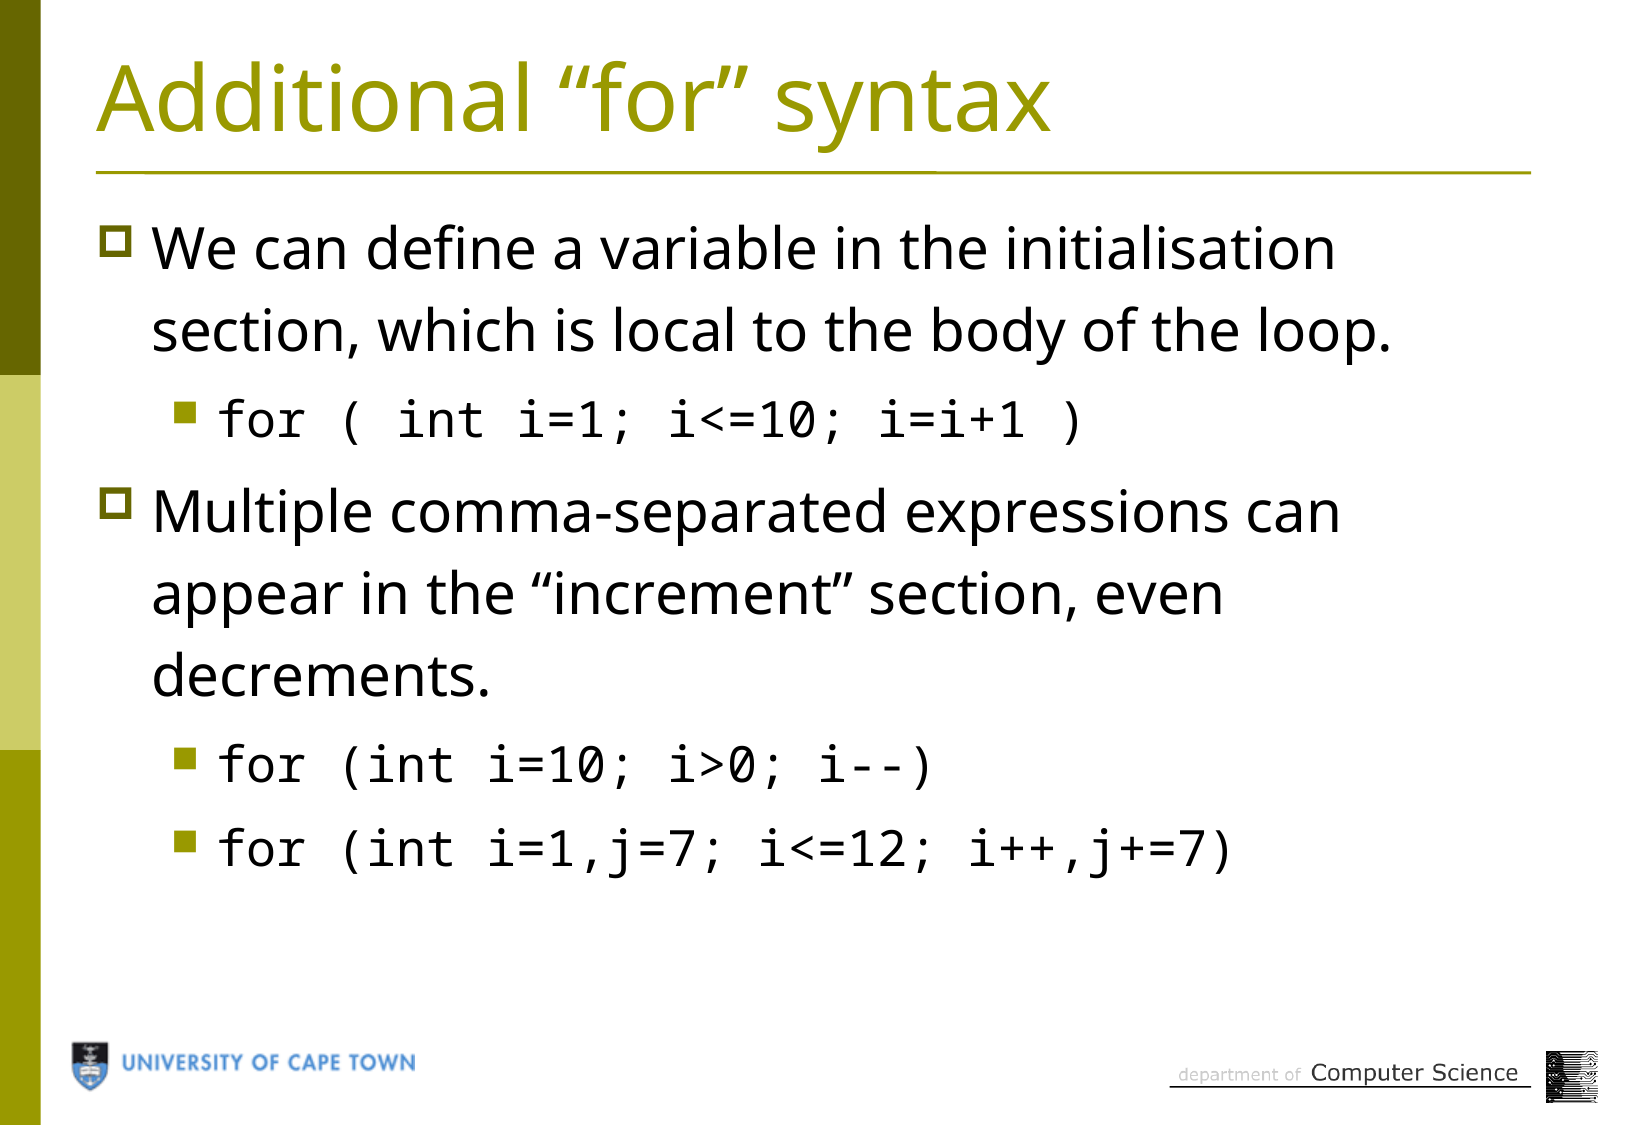

# Additional “for” syntax
We can define a variable in the initialisation section, which is local to the body of the loop.
for ( int i=1; i<=10; i=i+1 )
Multiple comma-separated expressions can appear in the “increment” section, even decrements.
for (int i=10; i>0; i--)
for (int i=1,j=7; i<=12; i++,j+=7)